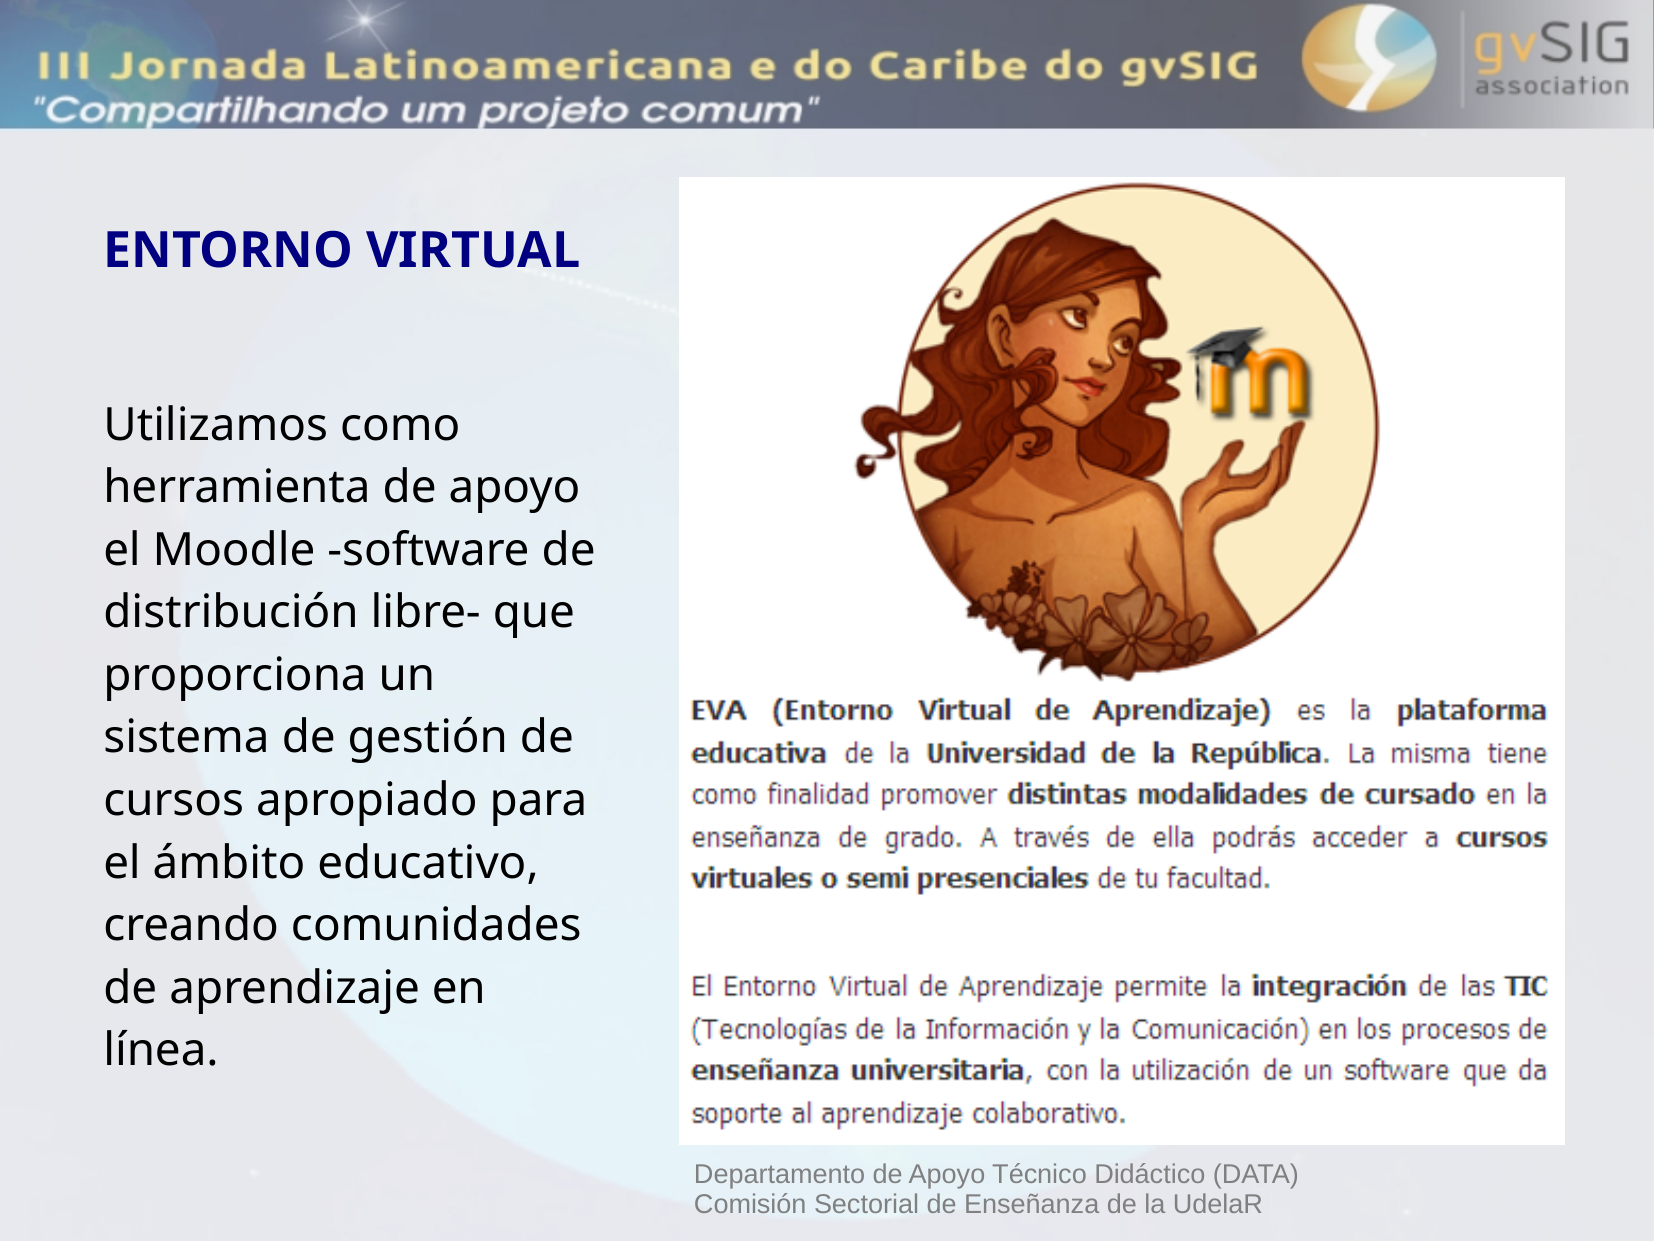

ENTORNO VIRTUAL
Utilizamos como herramienta de apoyo el Moodle -software de distribución libre- que proporciona un sistema de gestión de cursos apropiado para el ámbito educativo, creando comunidades de aprendizaje en línea.
Departamento de Apoyo Técnico Didáctico (DATA)
Comisión Sectorial de Enseñanza de la UdelaR